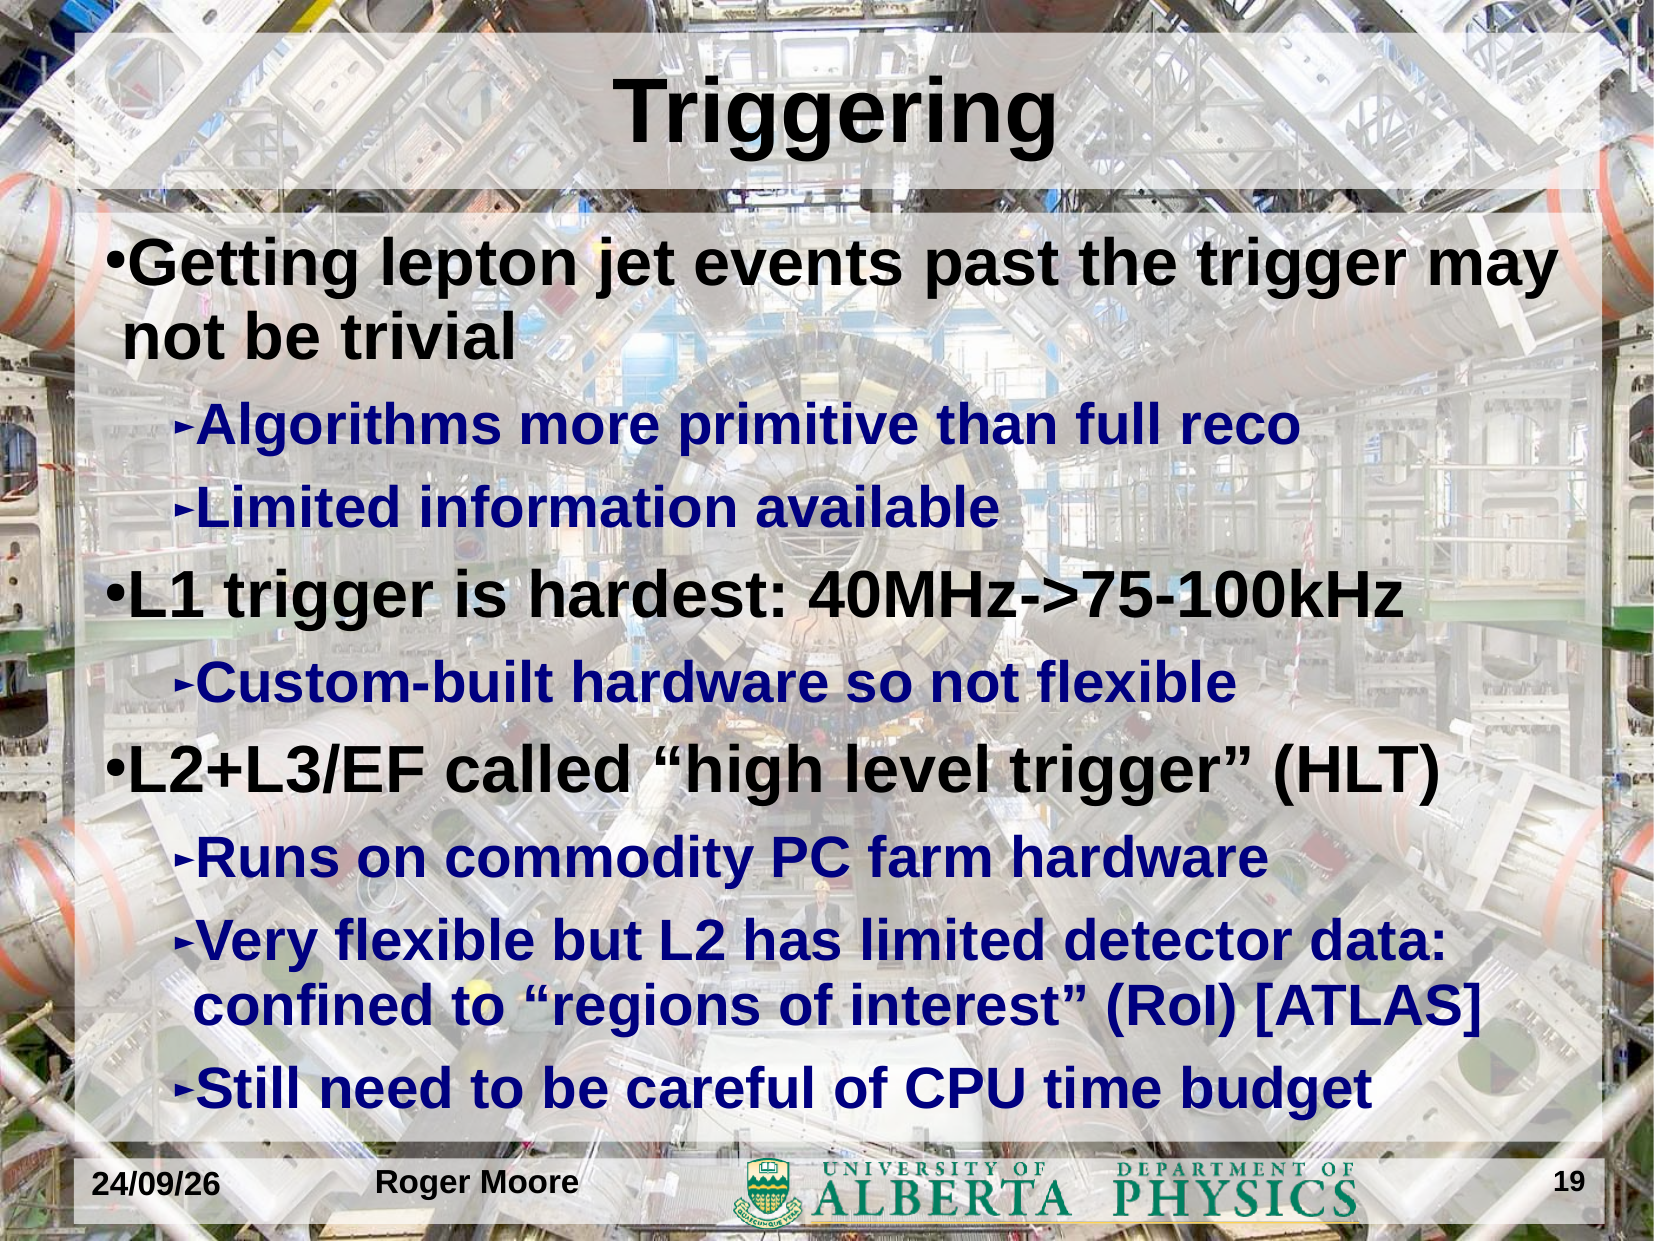

# Triggering
Getting lepton jet events past the trigger may not be trivial
Algorithms more primitive than full reco
Limited information available
L1 trigger is hardest: 40MHz->75-100kHz
Custom-built hardware so not flexible
L2+L3/EF called “high level trigger” (HLT)
Runs on commodity PC farm hardware
Very flexible but L2 has limited detector data: confined to “regions of interest” (RoI) [ATLAS]
Still need to be careful of CPU time budget